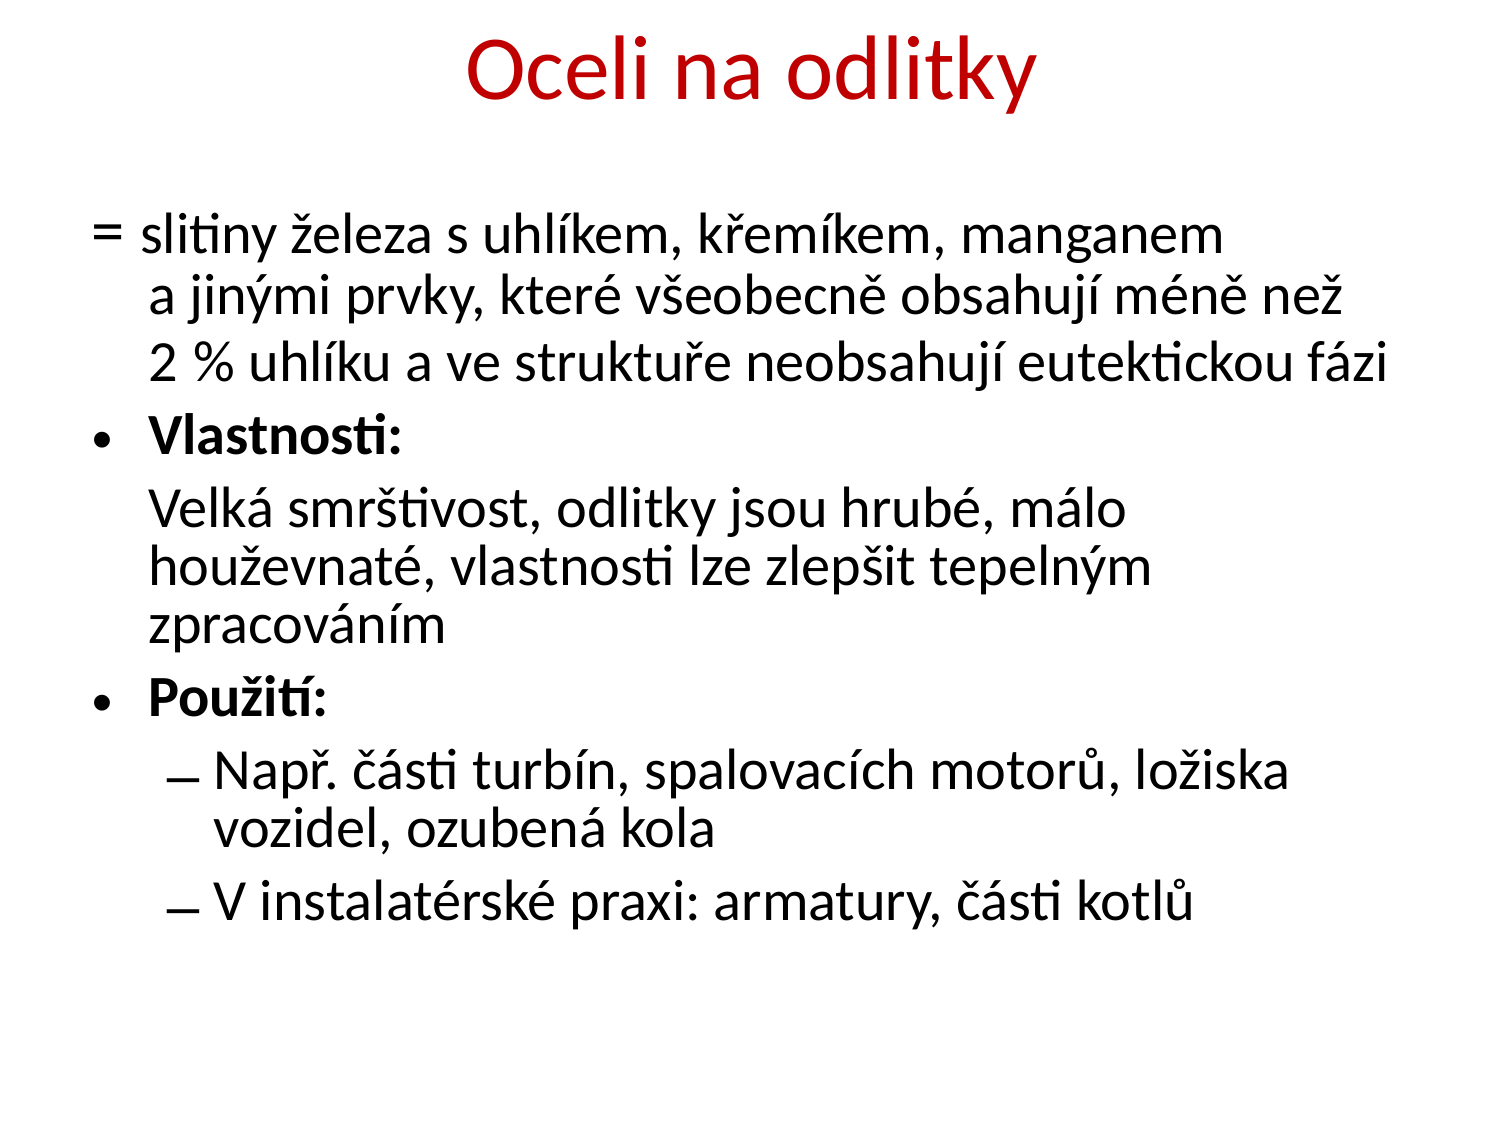

# Oceli na odlitky
= slitiny železa s uhlíkem, křemíkem, manganem
a jinými prvky, které všeobecně obsahují méně než
2 % uhlíku a ve struktuře neobsahují eutektickou fázi
Vlastnosti:
	Velká smrštivost, odlitky jsou hrubé, málo houževnaté, vlastnosti lze zlepšit tepelným zpracováním
Použití:
Např. části turbín, spalovacích motorů, ložiska vozidel, ozubená kola
V instalatérské praxi: armatury, části kotlů